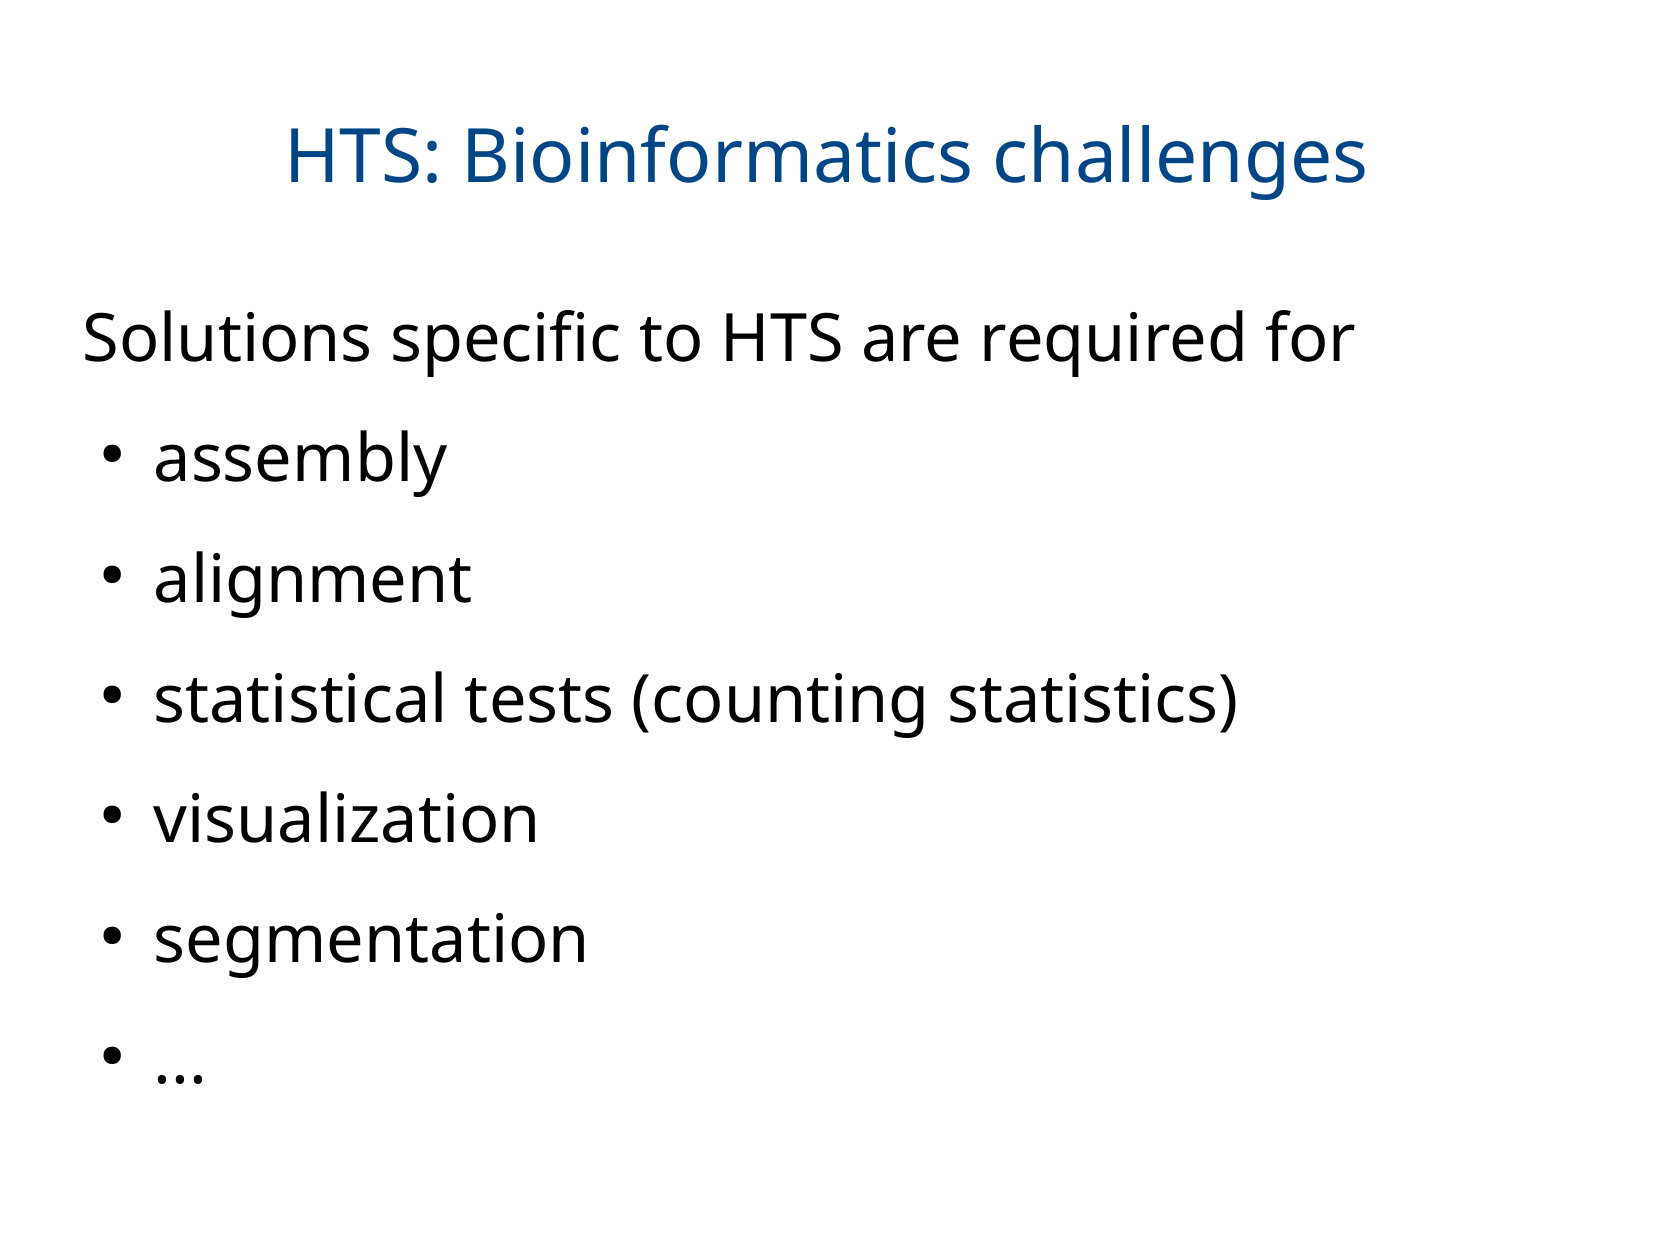

# HTS: Bioinformatics challenges
Solutions specific to HTS are required for
assembly
alignment
statistical tests (counting statistics)
visualization
segmentation
...